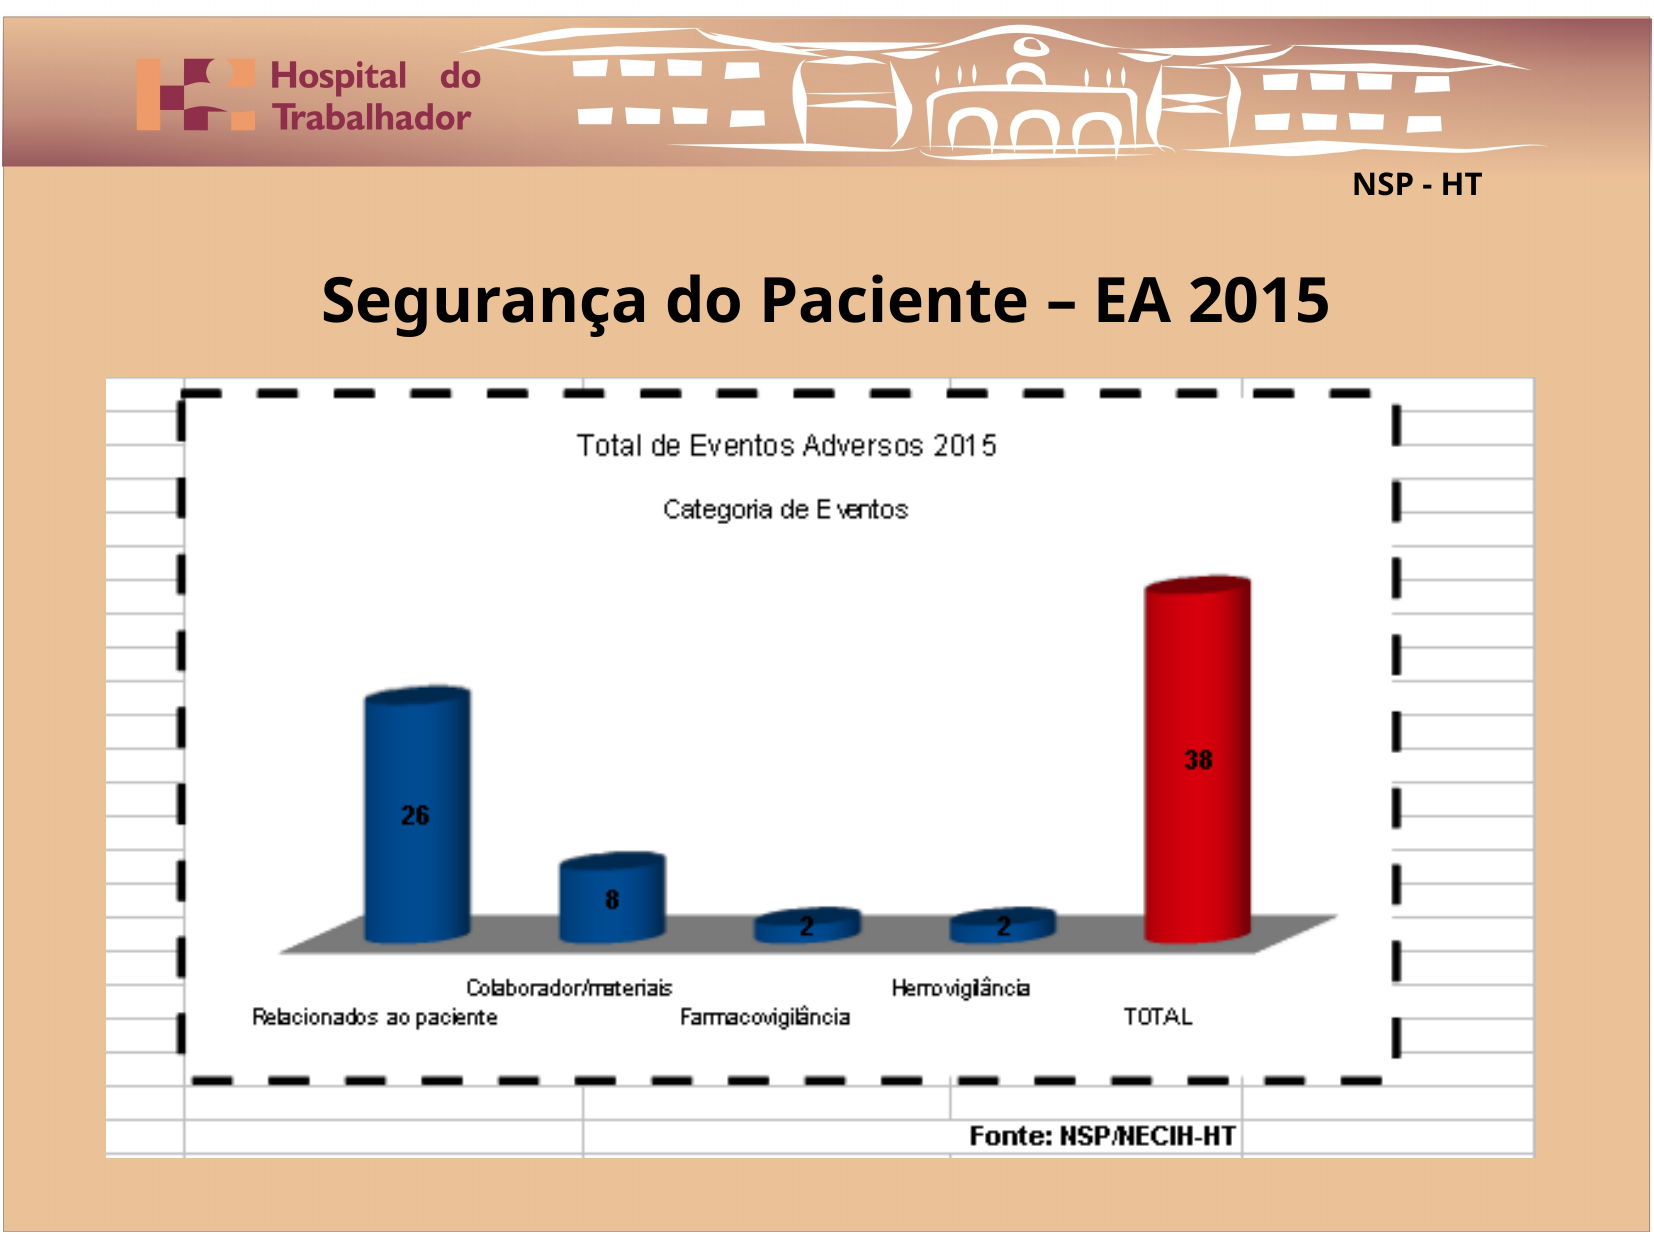

NSP - HT
Segurança do Paciente – EA 2015